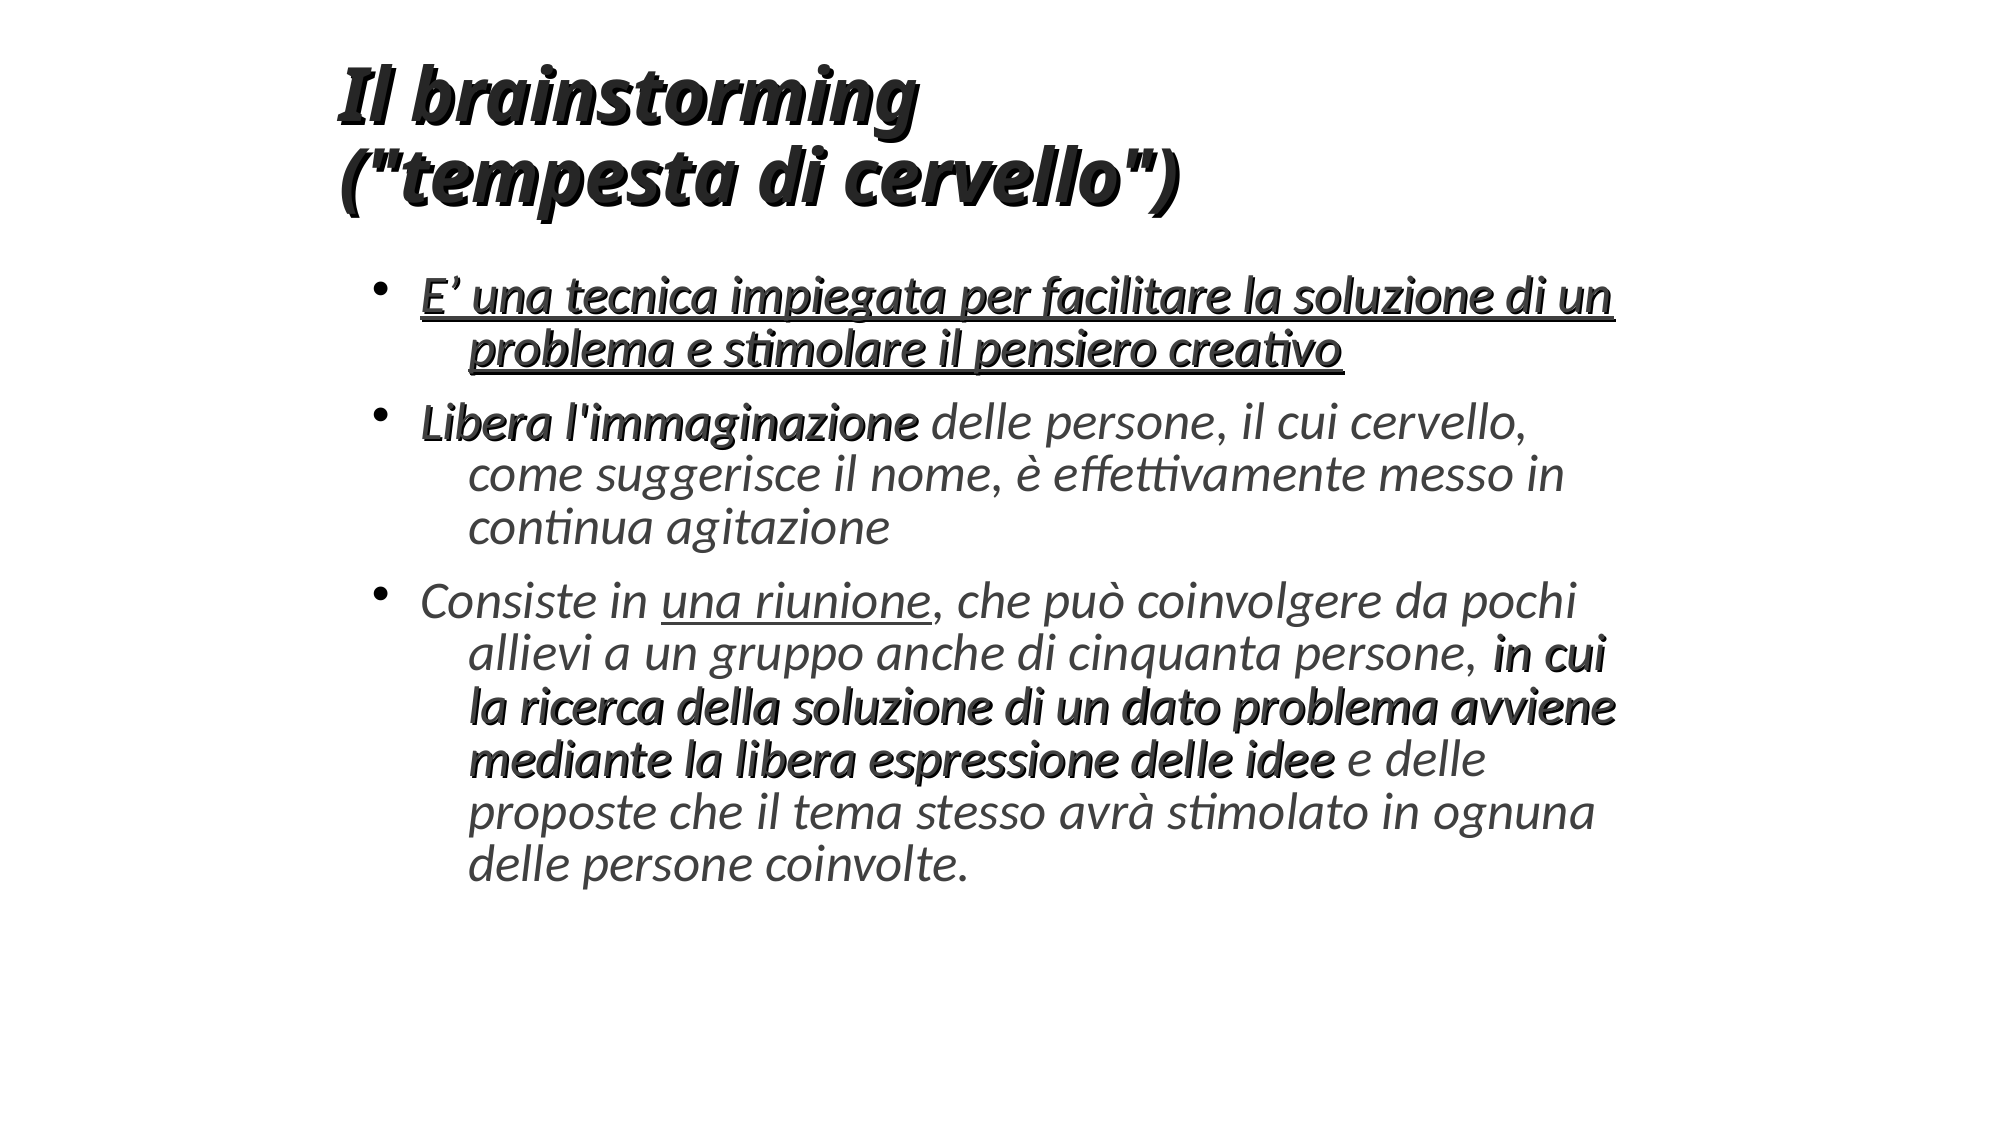

# Il brainstorming ("tempesta di cervello")
E’ una tecnica impiegata per facilitare la soluzione di un problema e stimolare il pensiero creativo
Libera l'immaginazione delle persone, il cui cervello, come suggerisce il nome, è effettivamente messo in continua agitazione
Consiste in una riunione, che può coinvolgere da pochi allievi a un gruppo anche di cinquanta persone, in cui la ricerca della soluzione di un dato problema avviene mediante la libera espressione delle idee e delle proposte che il tema stesso avrà stimolato in ognuna delle persone coinvolte.